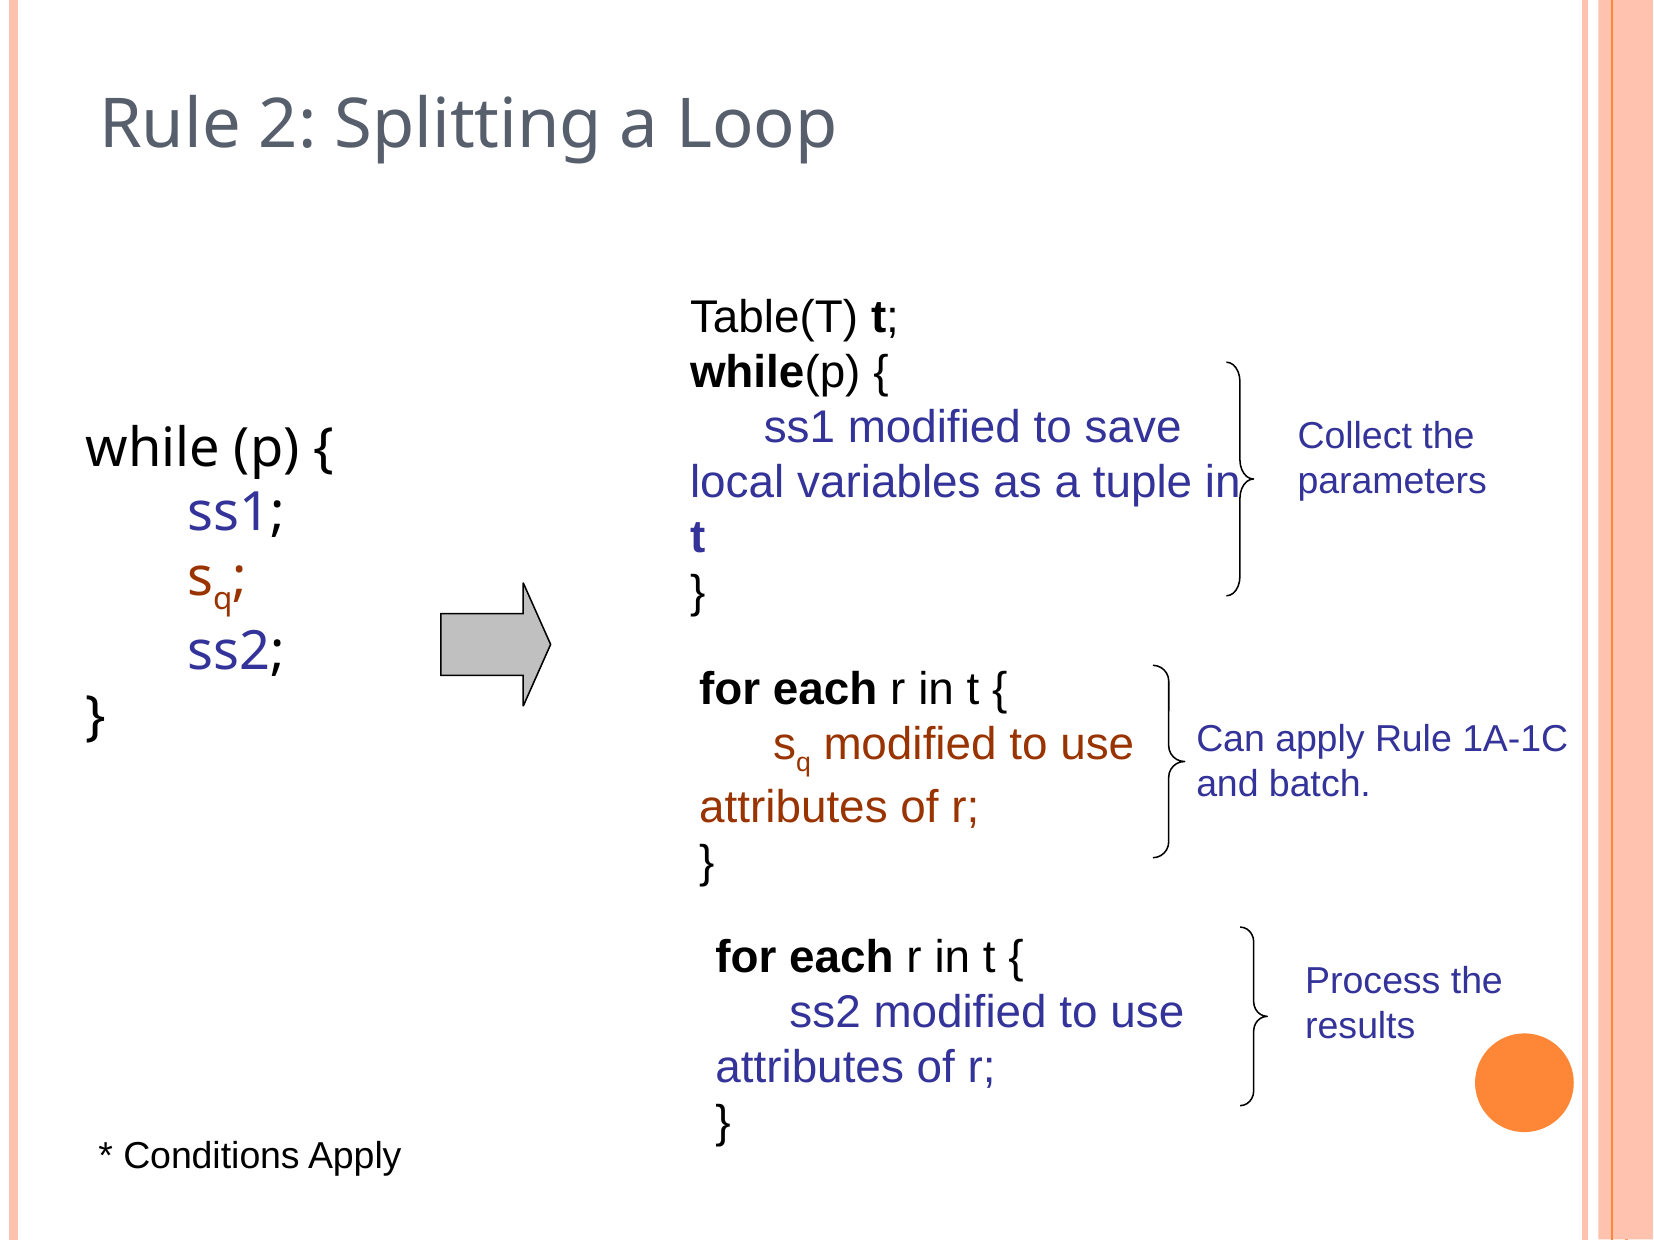

Rule 2: Splitting a Loop
Table(T) t;
while(p) {
	ss1 modified to save local variables as a tuple in t
}
while (p) {
	 ss1;
	 sq;
	 ss2;
}
Collect the
parameters
for each r in t {
	sq modified to use attributes of r;
}
Can apply Rule 1A-1C
and batch.
for each r in t {
	ss2 modified to use attributes of r;
}
Process the
results
* Conditions Apply